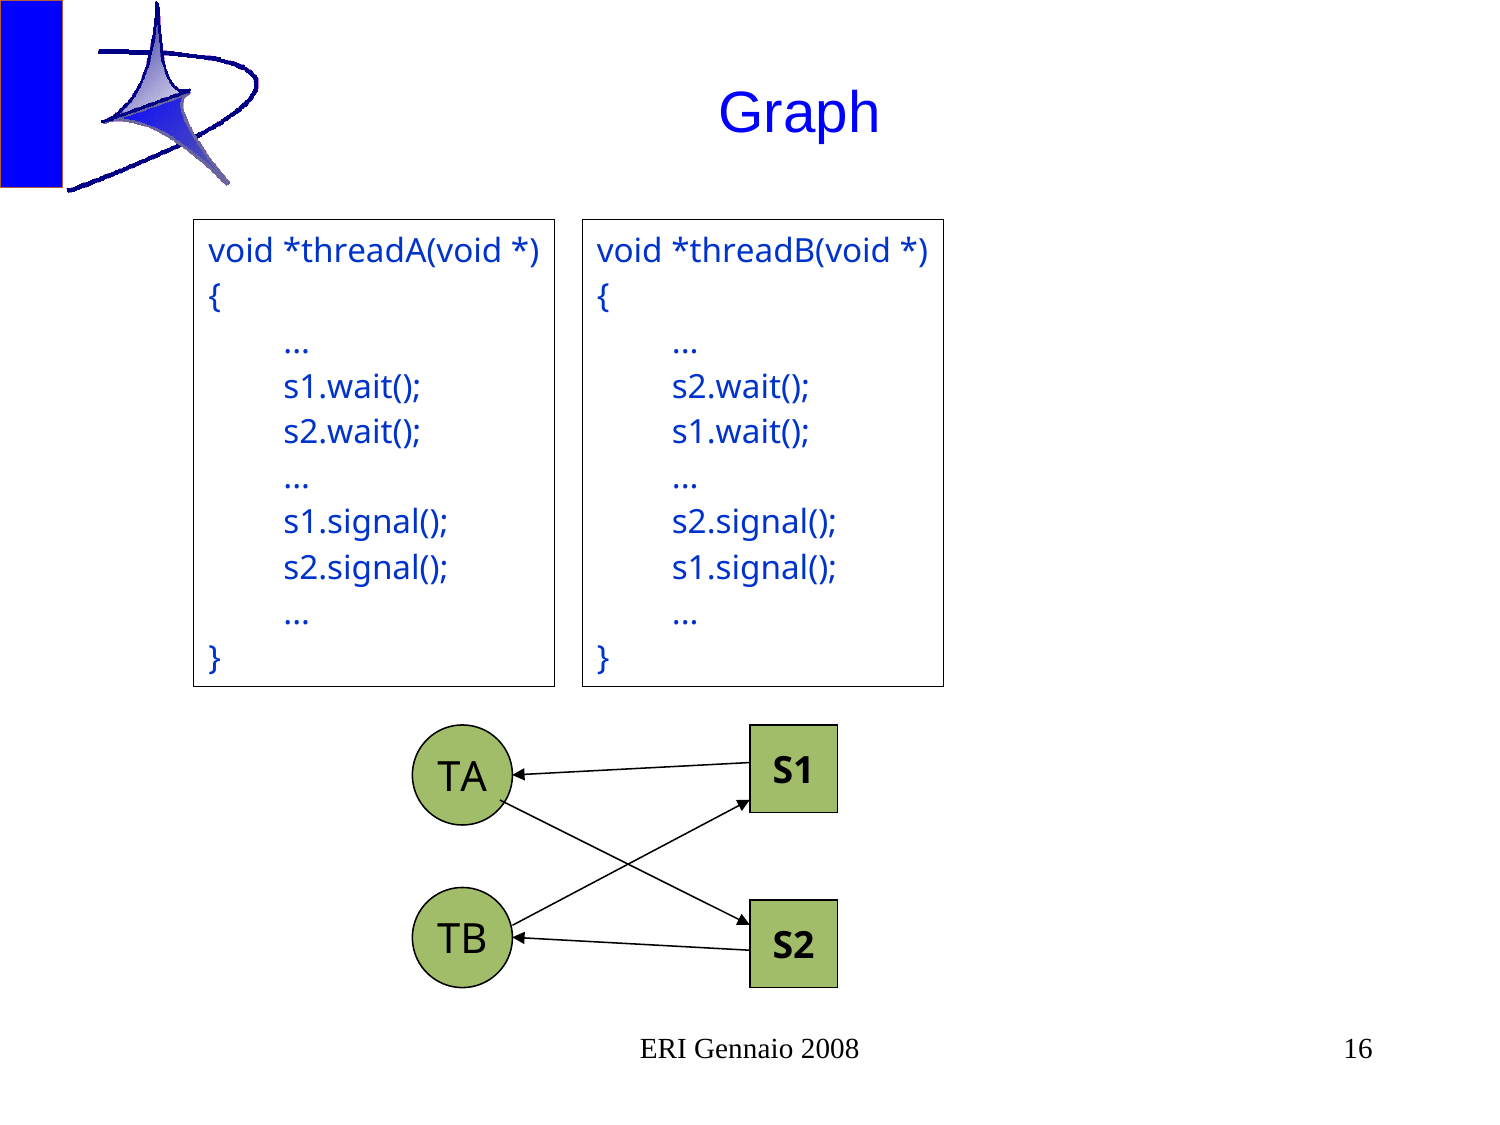

# Graph
void *threadA(void *)‏
{
	...
	s1.wait();
	s2.wait();
	...
	s1.signal();
	s2.signal();
	...
}
void *threadB(void *)‏
{
	...
	s2.wait();
	s1.wait();
	...
	s2.signal();
	s1.signal();
	...
}
TA
S1
TB
S2
ERI Gennaio 2008
16